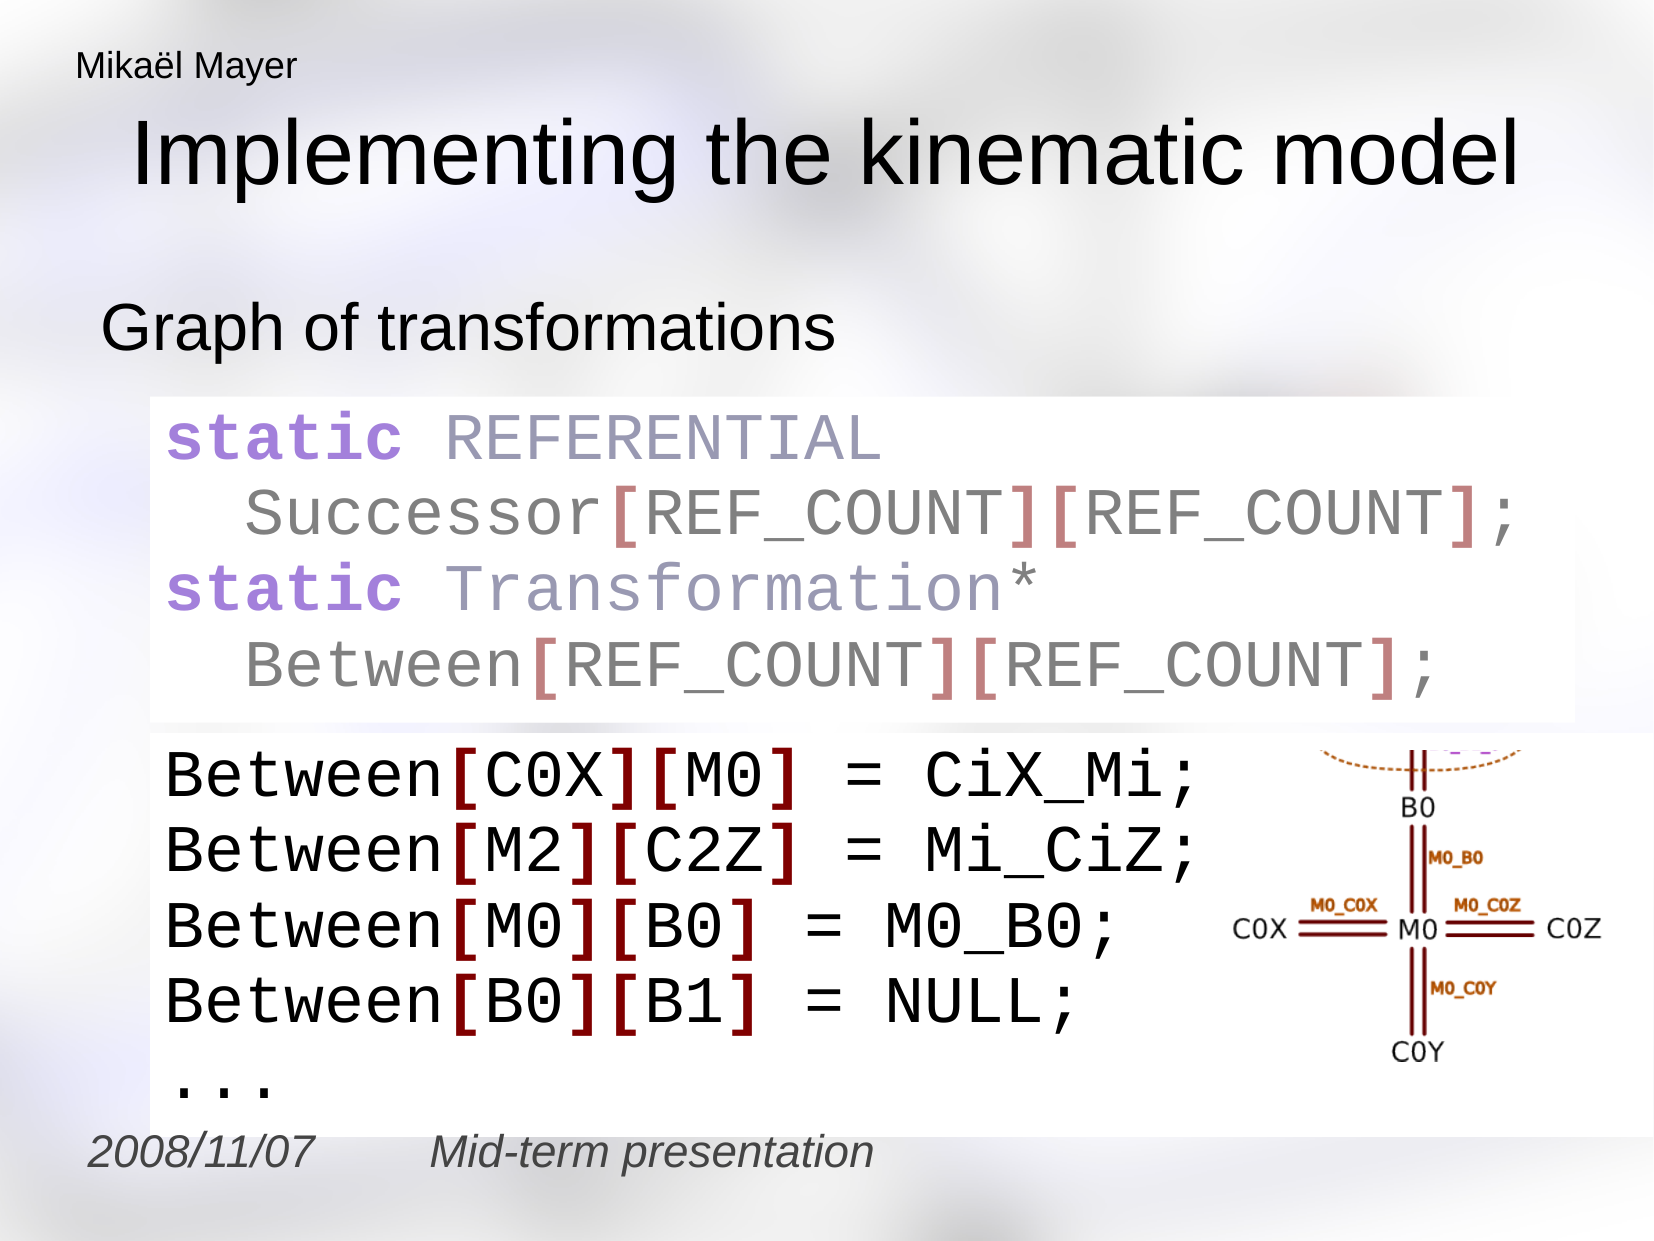

Mikaël Mayer
# Implementing the kinematic model
Graph of transformations
static REFERENTIAL
 Successor[REF_COUNT][REF_COUNT];
static Transformation*
 Between[REF_COUNT][REF_COUNT];
Successor[C0X][C3X] = M0;
Successor[M0 ][C3X] = B0;
Successor[B0 ][C3X] = B1;
...
Between[C0X][M0] = CiX_Mi;
Between[M2][C2Z] = Mi_CiZ;
Between[M0][B0] = M0_B0;
Between[B0][B1] = NULL;
...
2008/11/07         Mid-term presentation